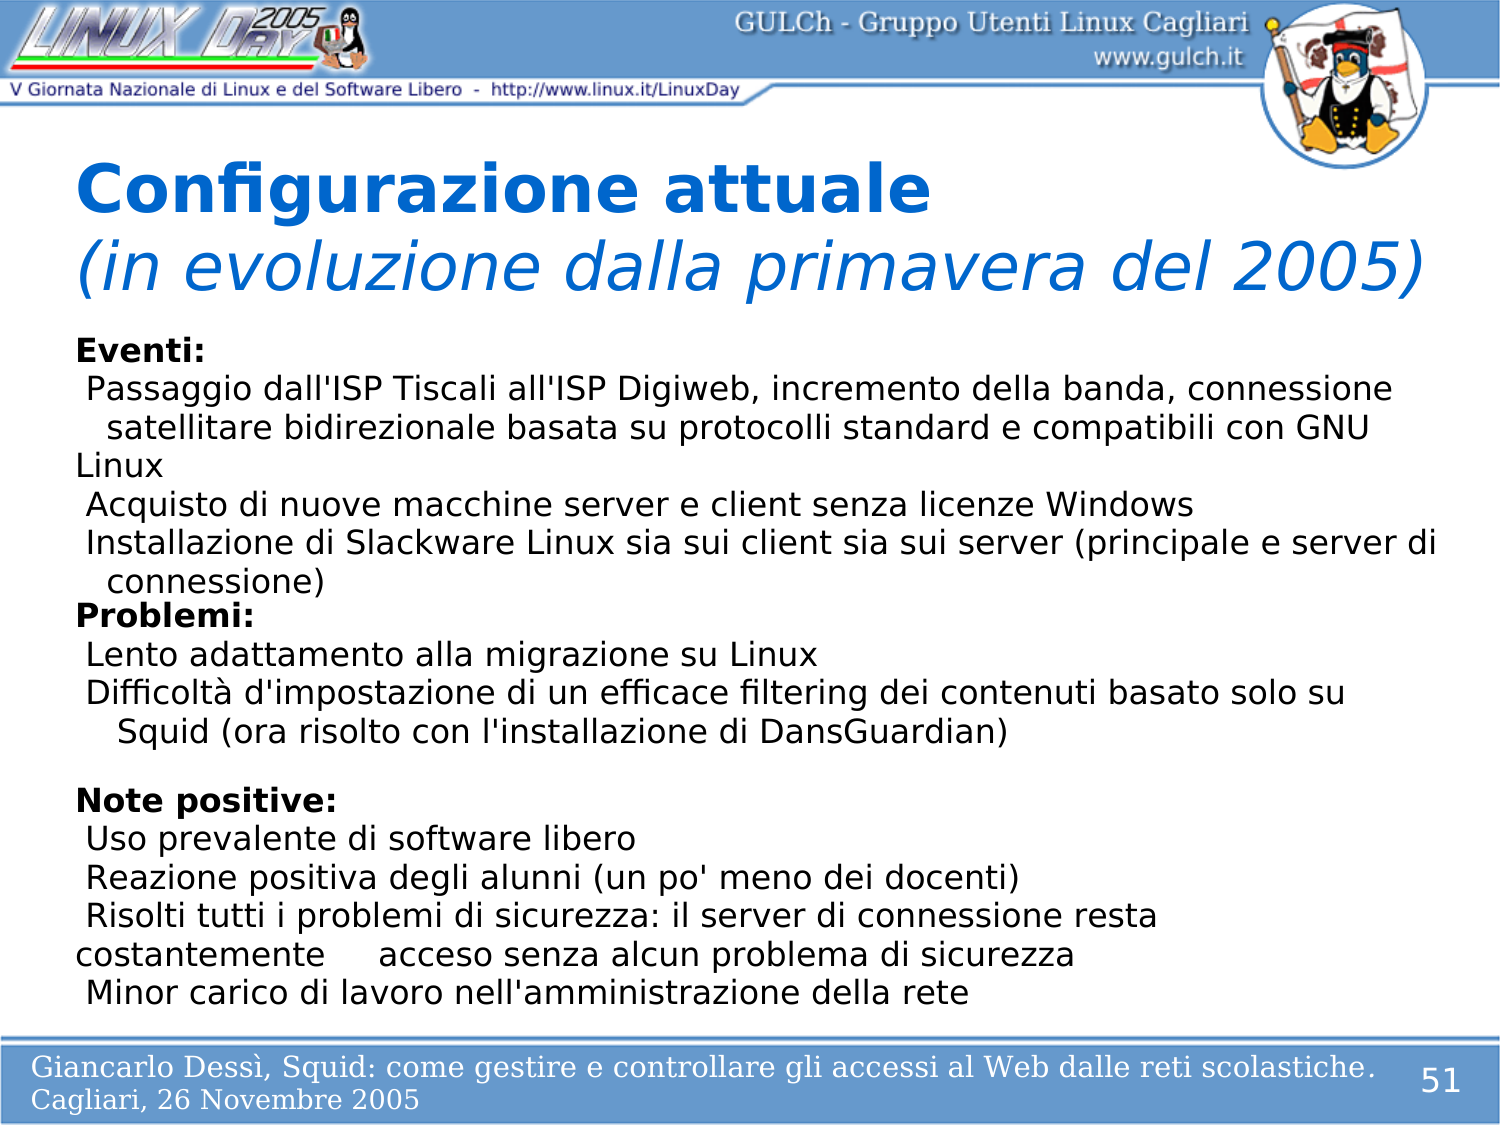

Configurazione attuale
(in evoluzione dalla primavera del 2005)
Eventi:
 Passaggio dall'ISP Tiscali all'ISP Digiweb, incremento della banda, connessione satellitare bidirezionale basata su protocolli standard e compatibili con GNU Linux
 Acquisto di nuove macchine server e client senza licenze Windows
 Installazione di Slackware Linux sia sui client sia sui server (principale e server di connessione)
Problemi:
 Lento adattamento alla migrazione su Linux
 Difficoltà d'impostazione di un efficace filtering dei contenuti basato solo su Squid (ora risolto con l'installazione di DansGuardian)
Note positive:
 Uso prevalente di software libero
 Reazione positiva degli alunni (un po' meno dei docenti)
 Risolti tutti i problemi di sicurezza: il server di connessione resta costantemente acceso senza alcun problema di sicurezza
 Minor carico di lavoro nell'amministrazione della rete